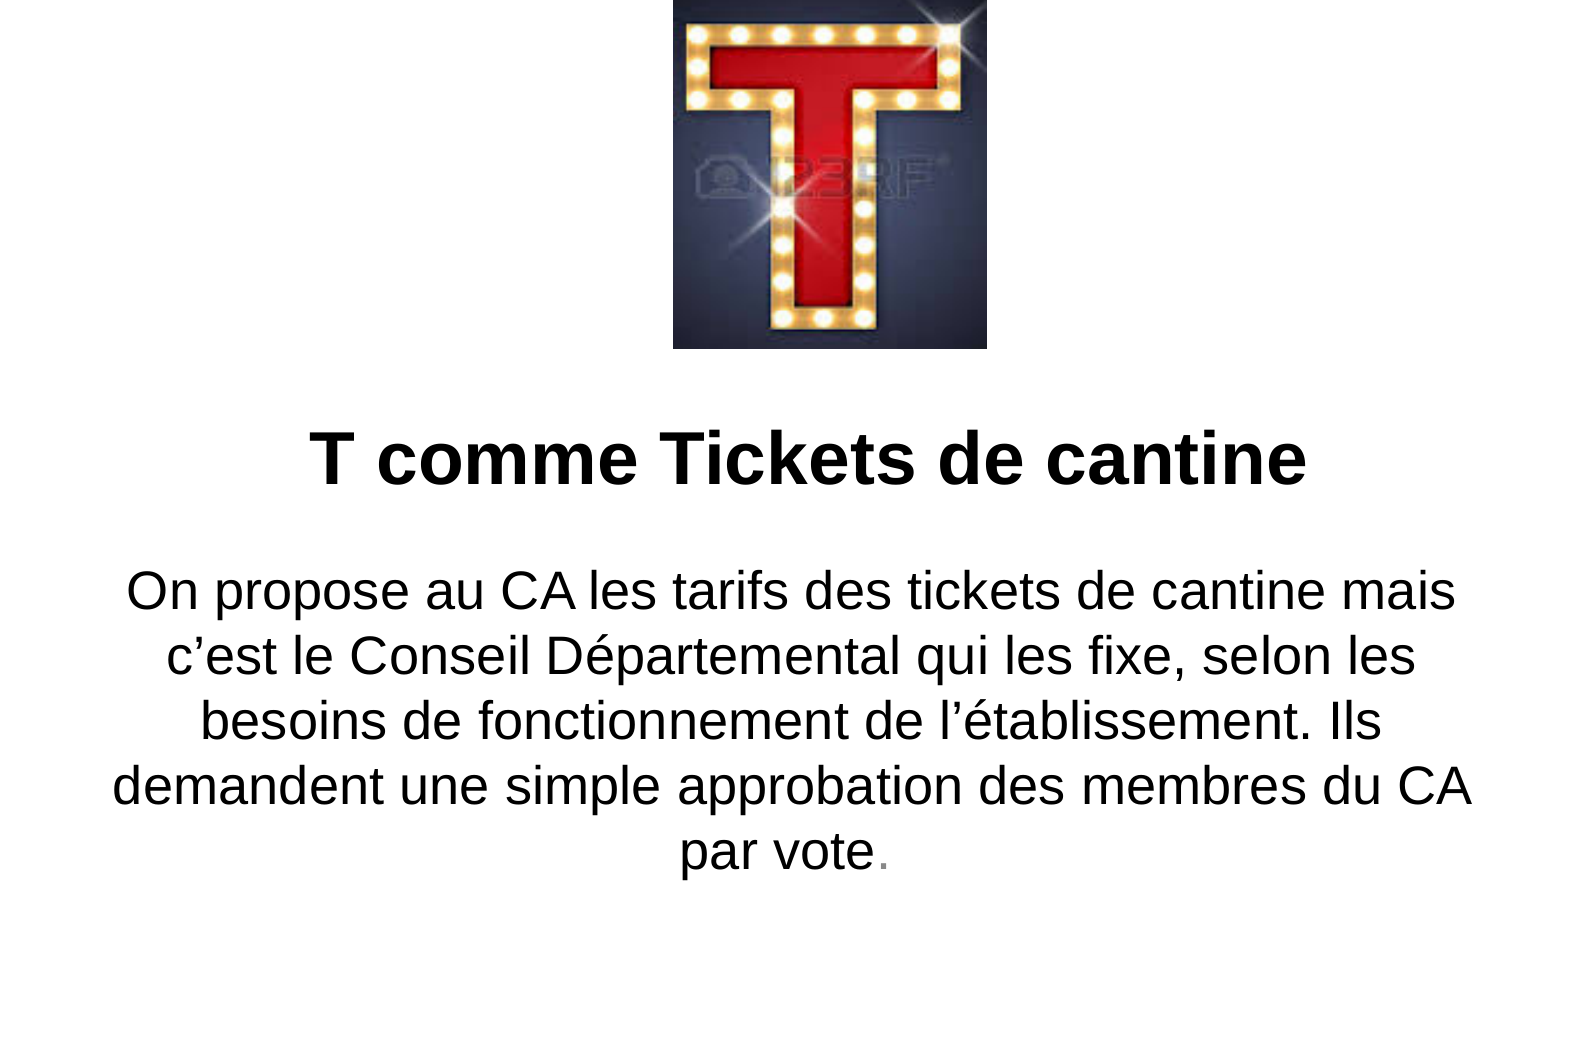

T comme Tickets de cantine
# On propose au CA les tarifs des tickets de cantine mais c’est le Conseil Départemental qui les fixe, selon les besoins de fonctionnement de l’établissement. Ils demandent une simple approbation des membres du CA par vote.